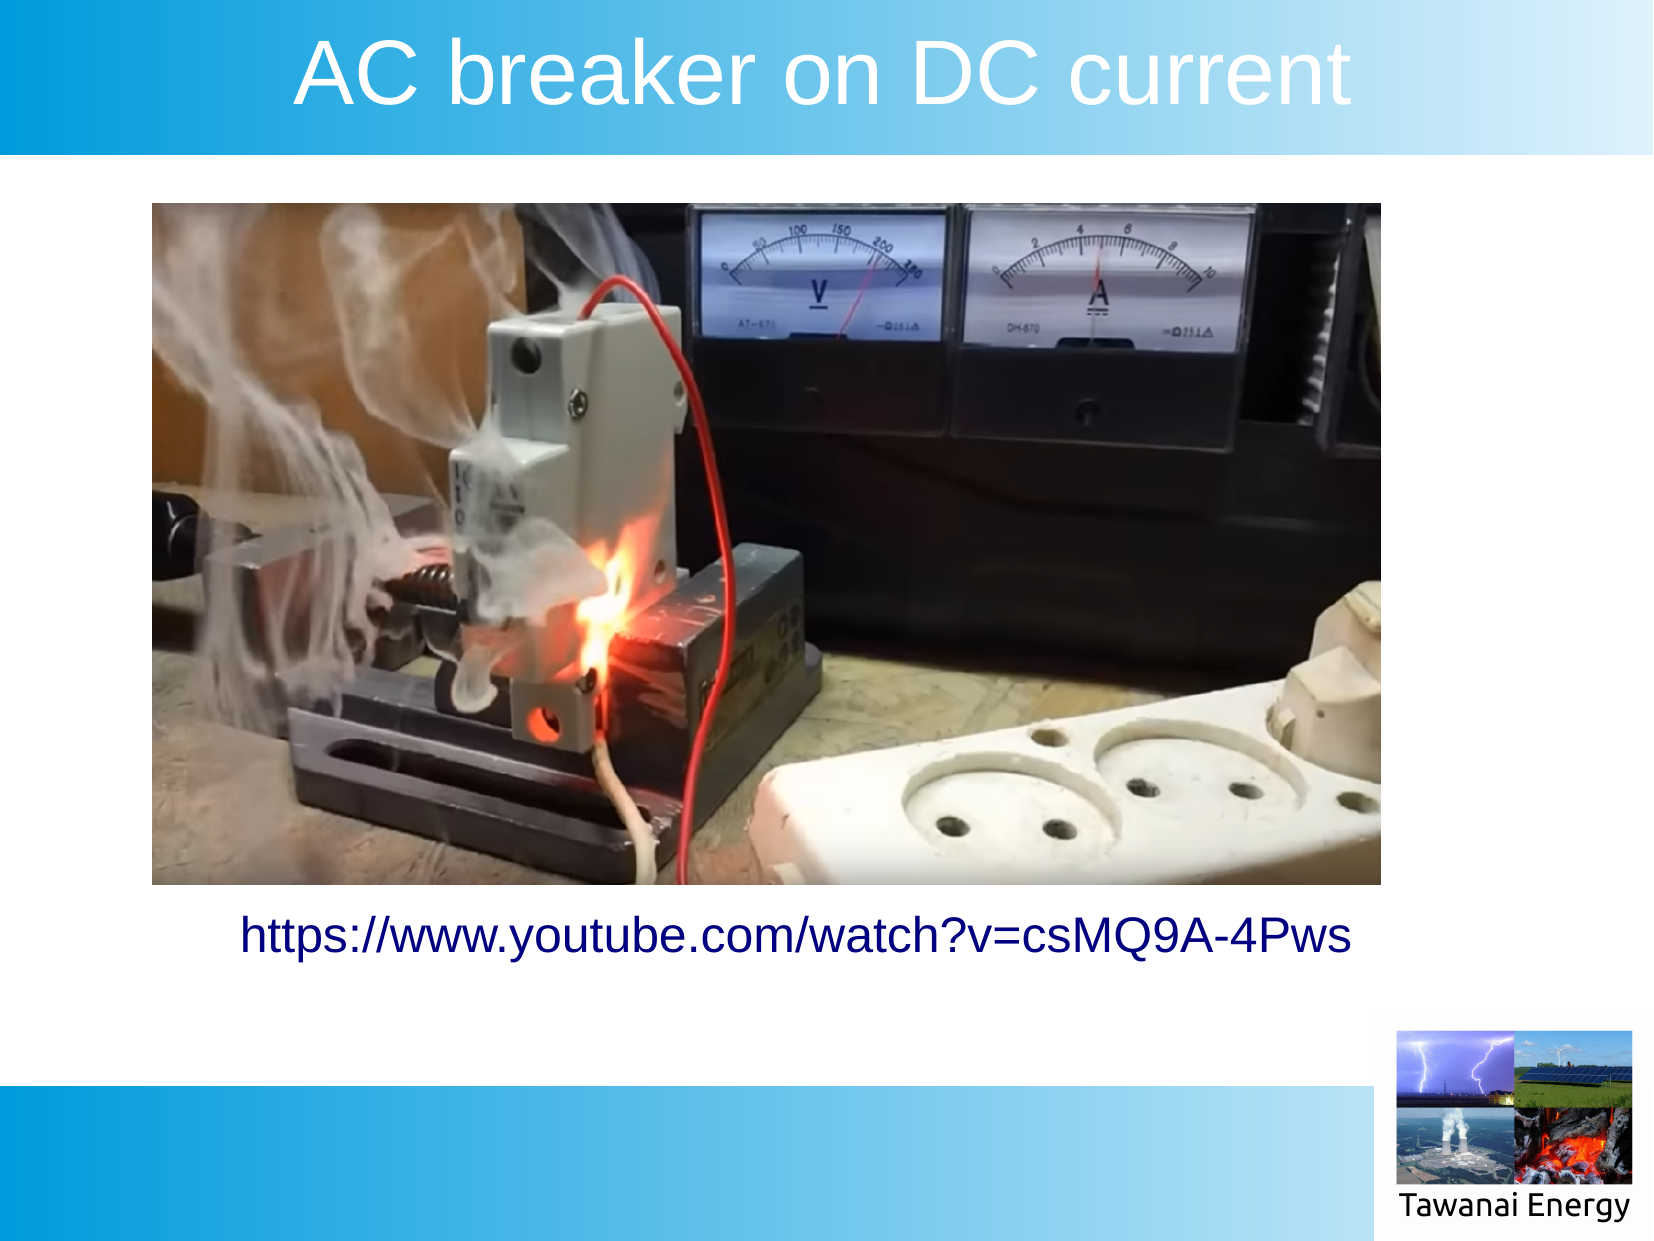

# AC breaker on DC current
https://www.youtube.com/watch?v=csMQ9A-4Pws